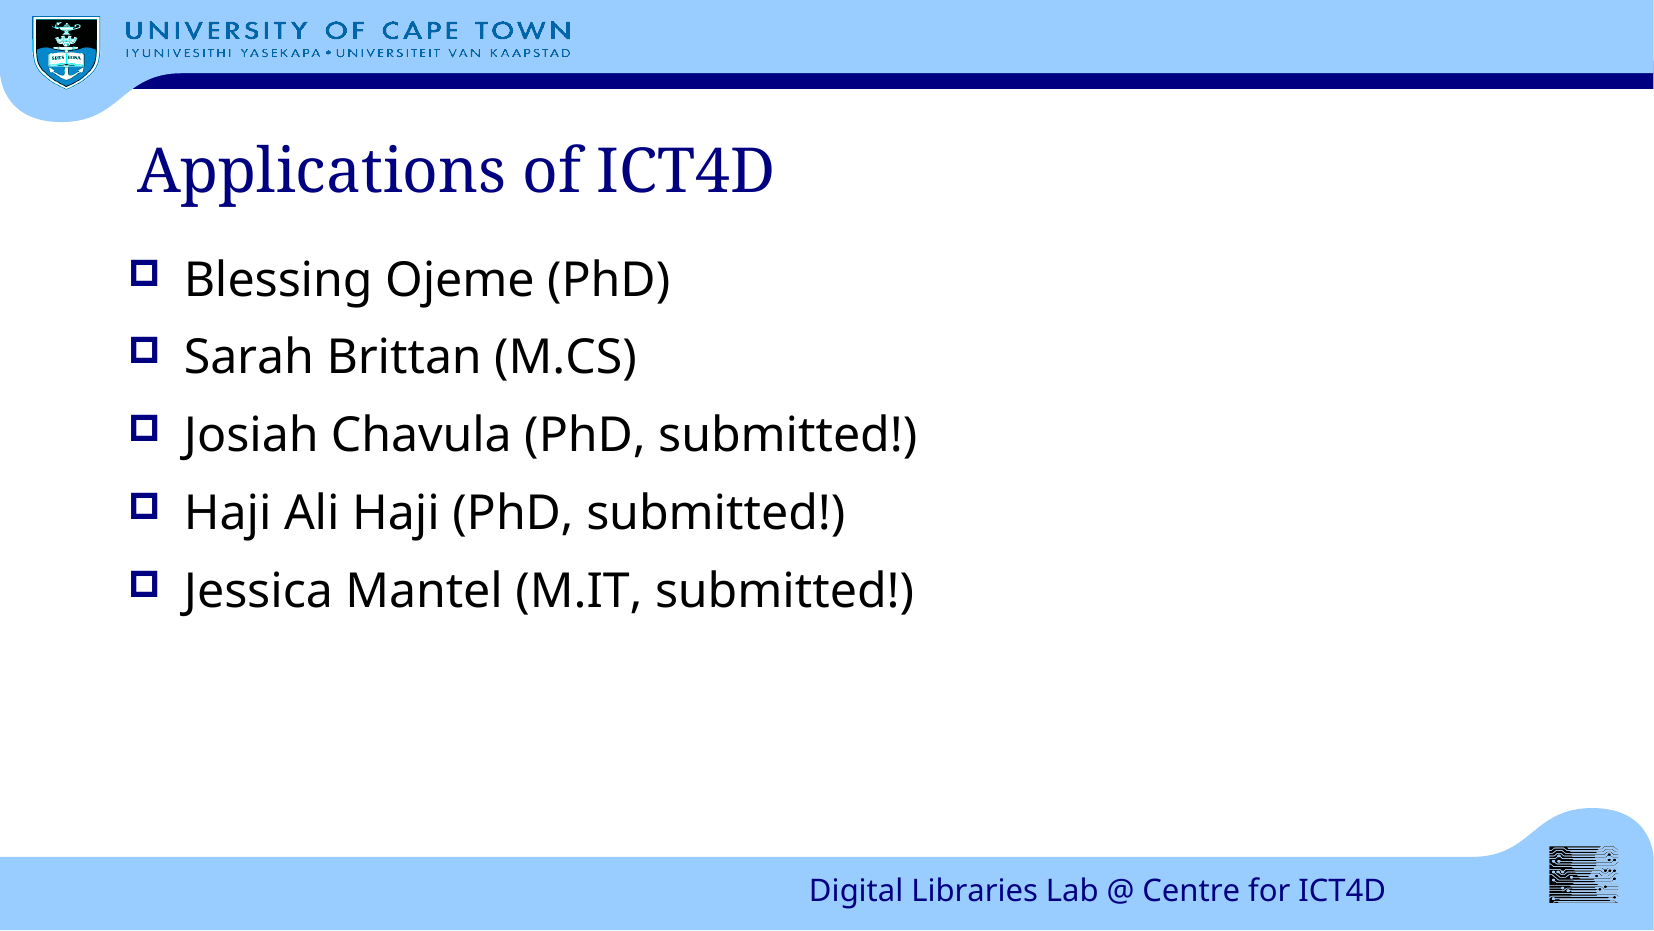

# Applications of ICT4D
Blessing Ojeme (PhD)
Sarah Brittan (M.CS)
Josiah Chavula (PhD, submitted!)
Haji Ali Haji (PhD, submitted!)
Jessica Mantel (M.IT, submitted!)